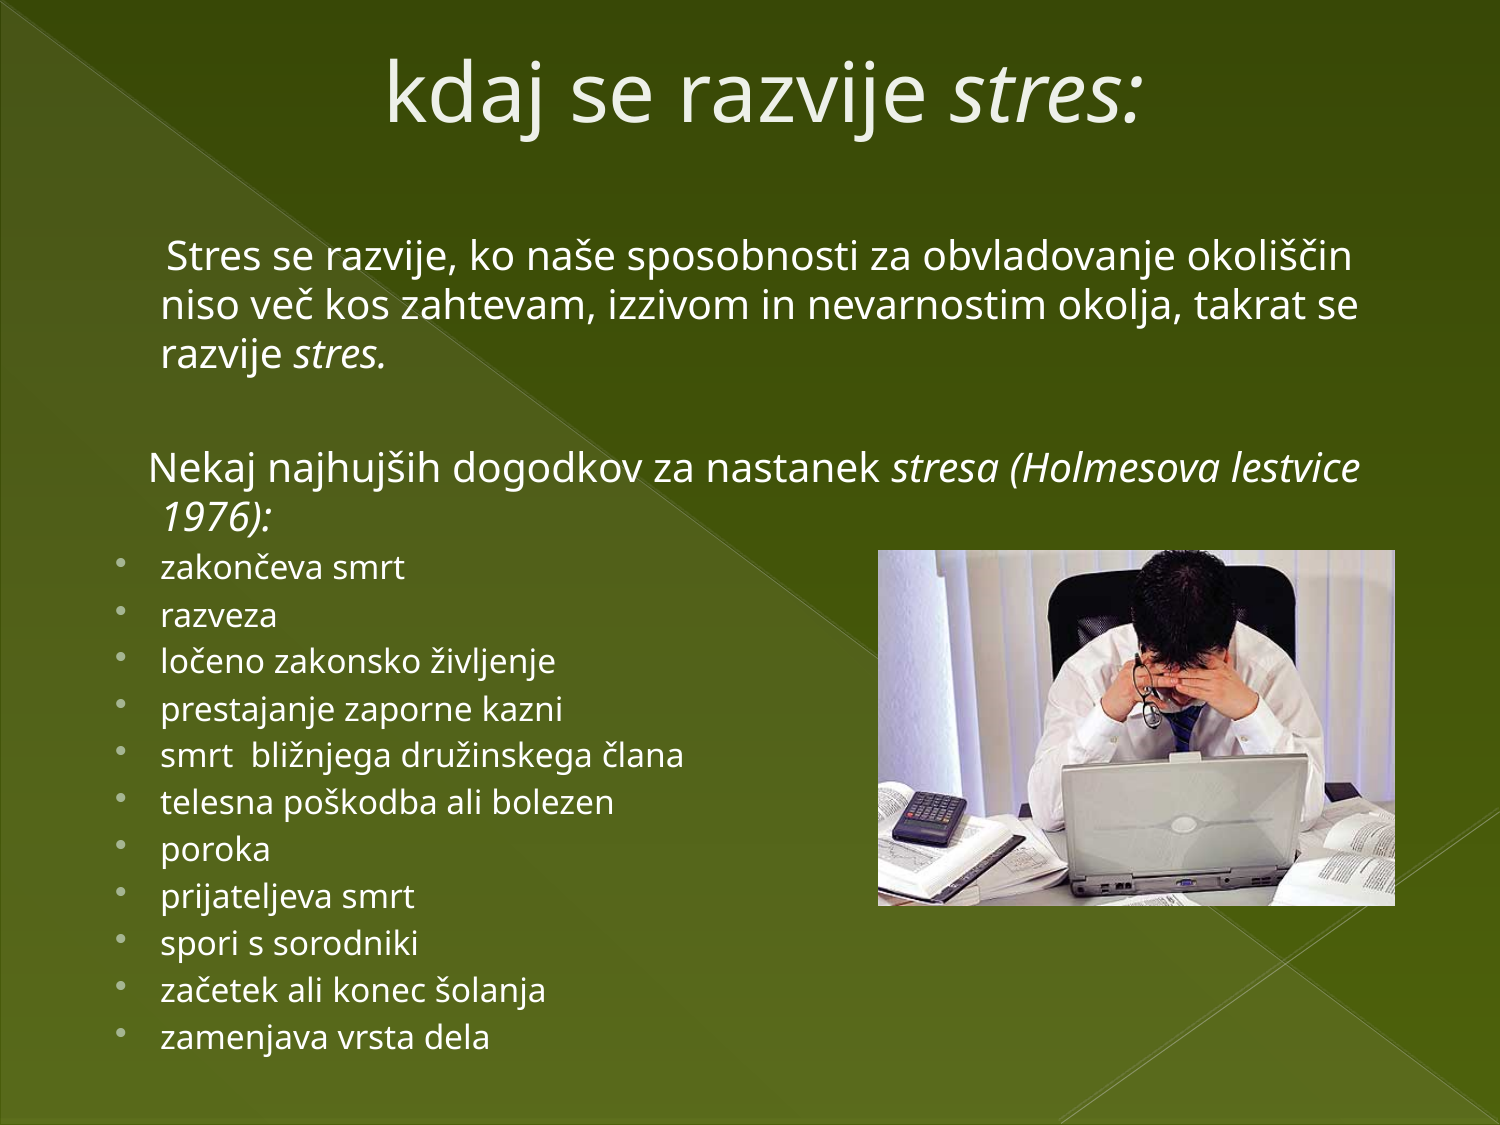

# kdaj se razvije stres:
 Stres se razvije, ko naše sposobnosti za obvladovanje okoliščin niso več kos zahtevam, izzivom in nevarnostim okolja, takrat se razvije stres.
 Nekaj najhujših dogodkov za nastanek stresa (Holmesova lestvice 1976):
zakončeva smrt
razveza
ločeno zakonsko življenje
prestajanje zaporne kazni
smrt bližnjega družinskega člana
telesna poškodba ali bolezen
poroka
prijateljeva smrt
spori s sorodniki
začetek ali konec šolanja
zamenjava vrsta dela